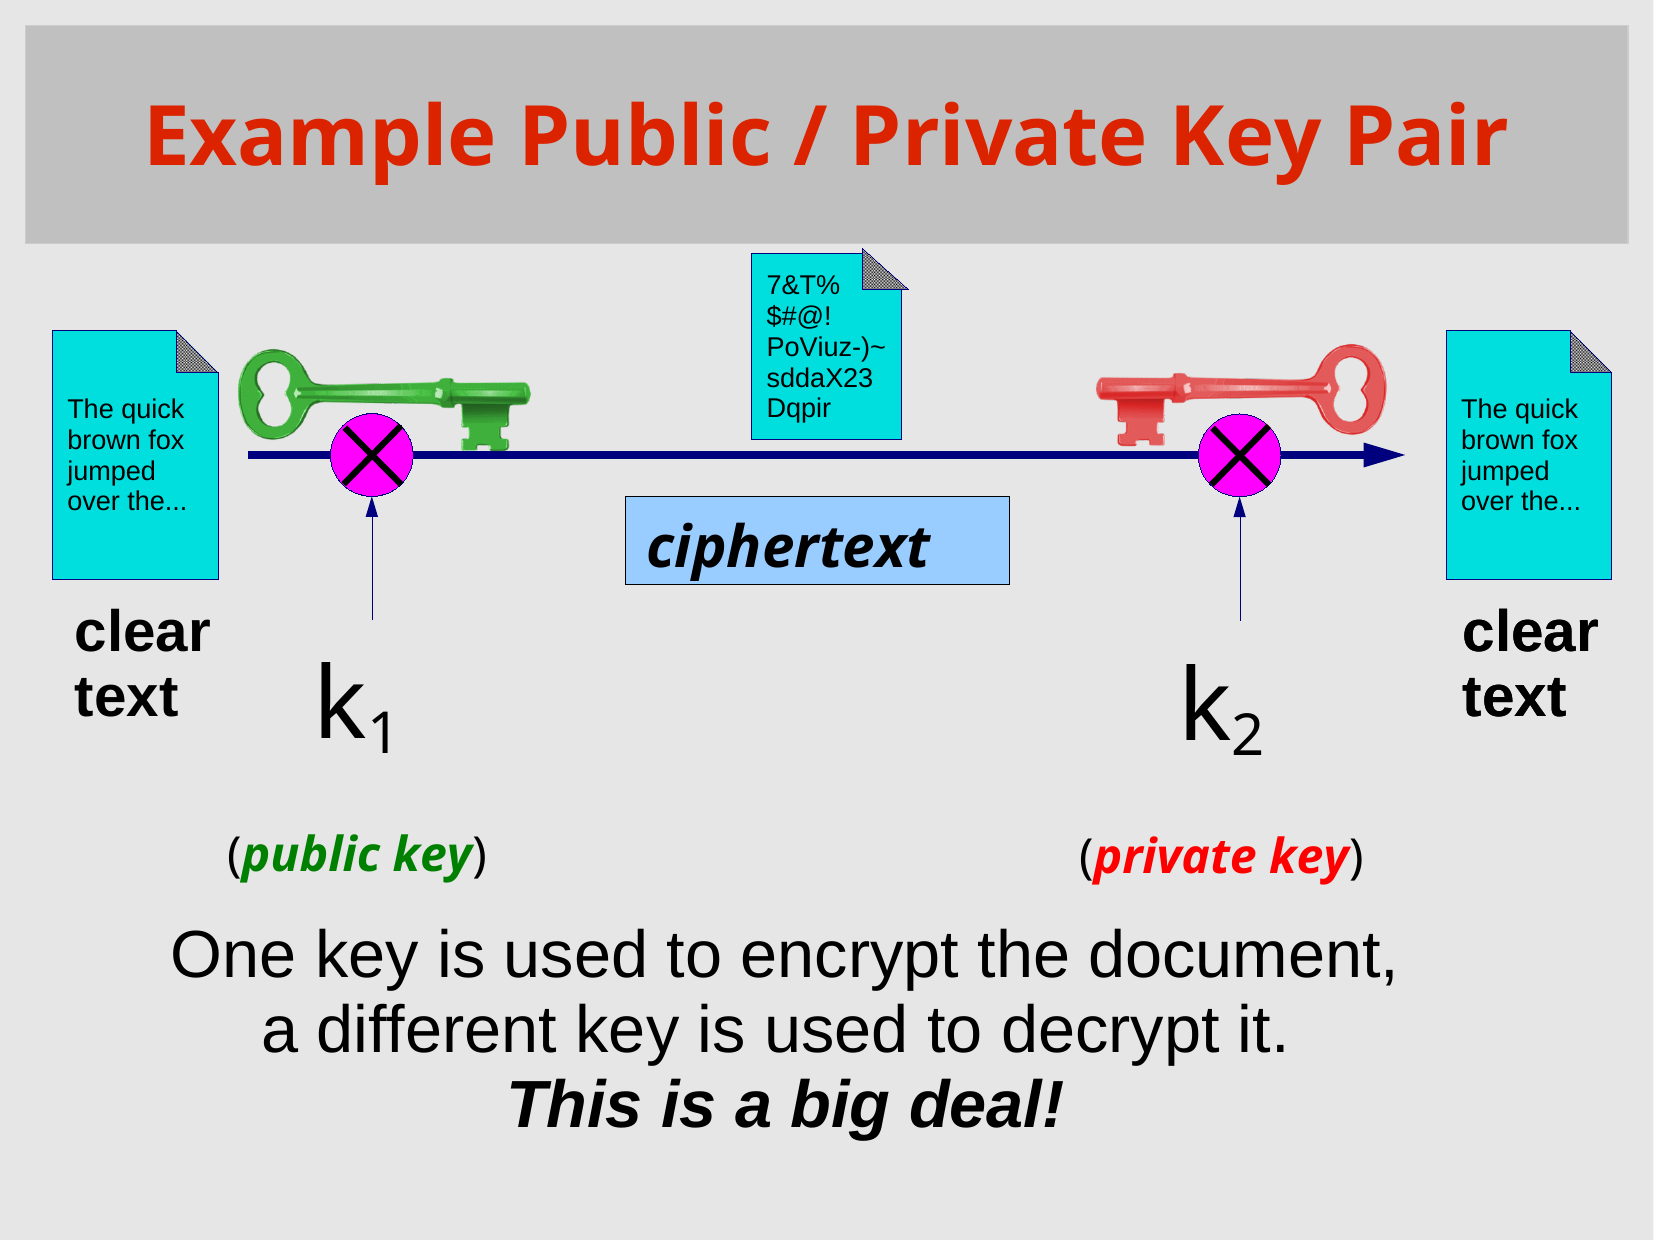

# Example Public / Private Key Pair
7&T%$#@!PoViuz-)~sddaX23Dqpir
The quick brown fox jumped over the...
The quick brown fox jumped over the...
ciphertext
clear
text
clear
text
clear
text
k1
(public key)
k2
(private key)
One key is used to encrypt the document,
a different key is used to decrypt it.
This is a big deal!